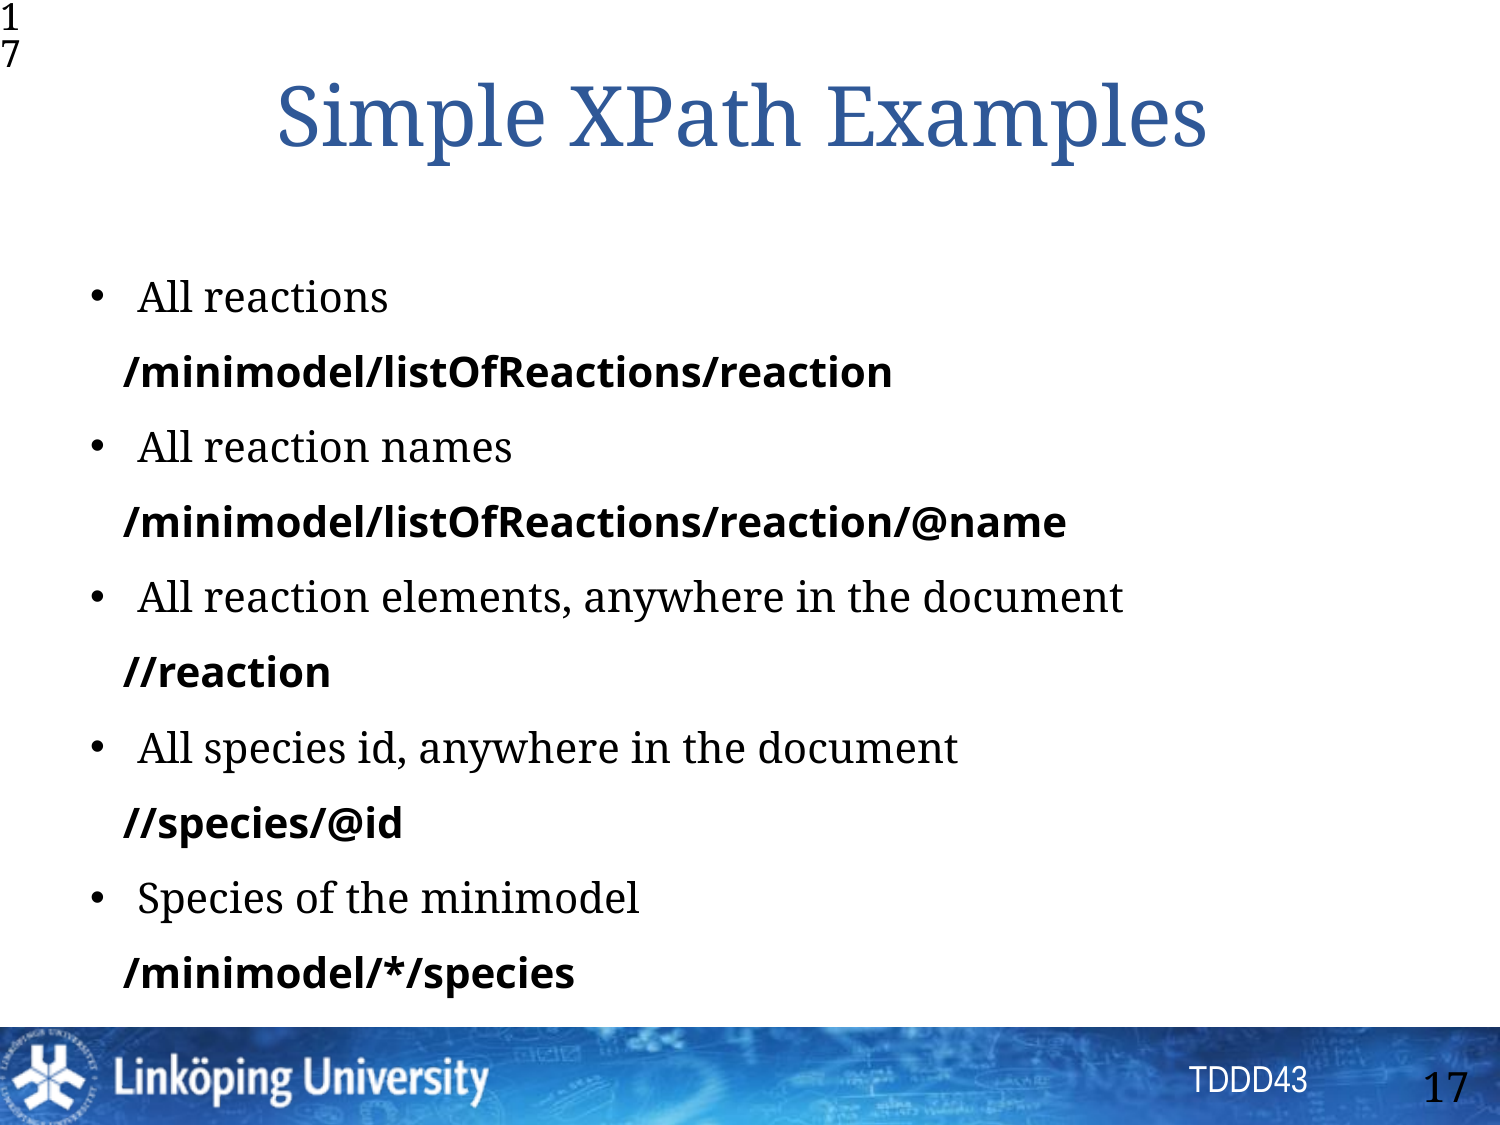

# Simple XPath Examples
All reactions
 /minimodel/listOfReactions/reaction
All reaction names
 /minimodel/listOfReactions/reaction/@name
All reaction elements, anywhere in the document
 //reaction
All species id, anywhere in the document
 //species/@id
Species of the minimodel
 /minimodel/*/species